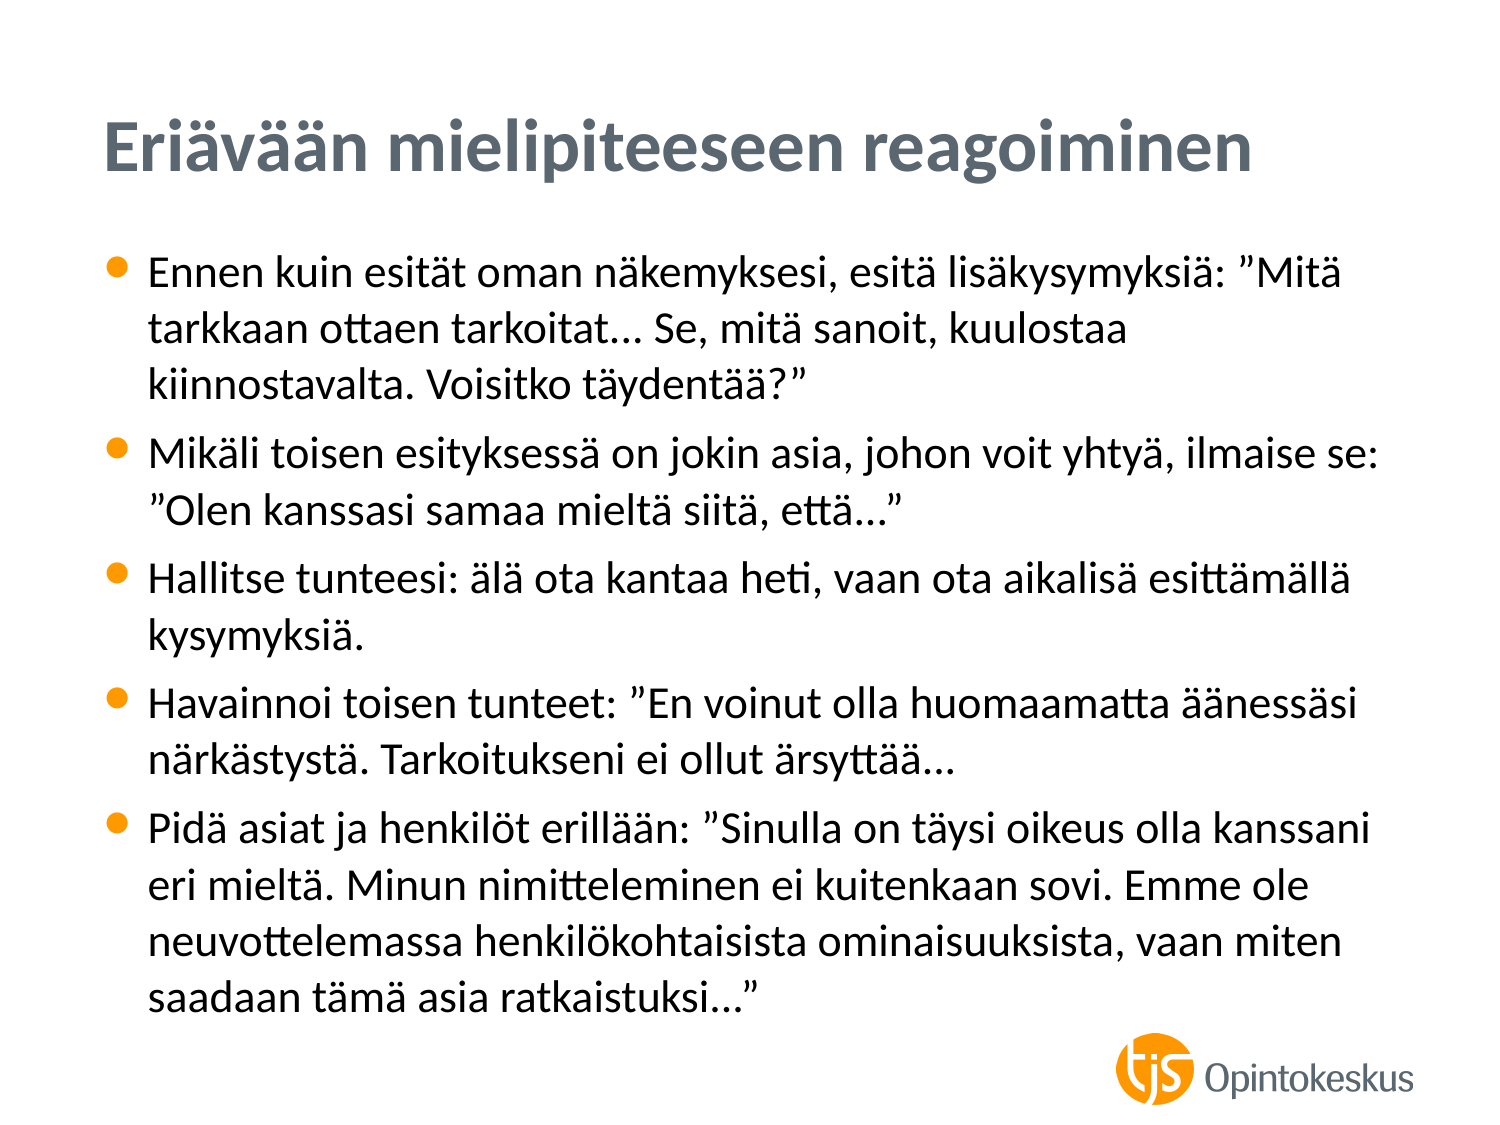

Eriävään mielipiteeseen reagoiminen
# Ennen kuin esität oman näkemyksesi, esitä lisäkysymyksiä: ”Mitä tarkkaan ottaen tarkoitat... Se, mitä sanoit, kuulostaa kiinnostavalta. Voisitko täydentää?”
Mikäli toisen esityksessä on jokin asia, johon voit yhtyä, ilmaise se: ”Olen kanssasi samaa mieltä siitä, että...”
Hallitse tunteesi: älä ota kantaa heti, vaan ota aikalisä esittämällä kysymyksiä.
Havainnoi toisen tunteet: ”En voinut olla huomaamatta äänessäsi närkästystä. Tarkoitukseni ei ollut ärsyttää...
Pidä asiat ja henkilöt erillään: ”Sinulla on täysi oikeus olla kanssani eri mieltä. Minun nimitteleminen ei kuitenkaan sovi. Emme ole neuvottelemassa henkilökohtaisista ominaisuuksista, vaan miten saadaan tämä asia ratkaistuksi...”